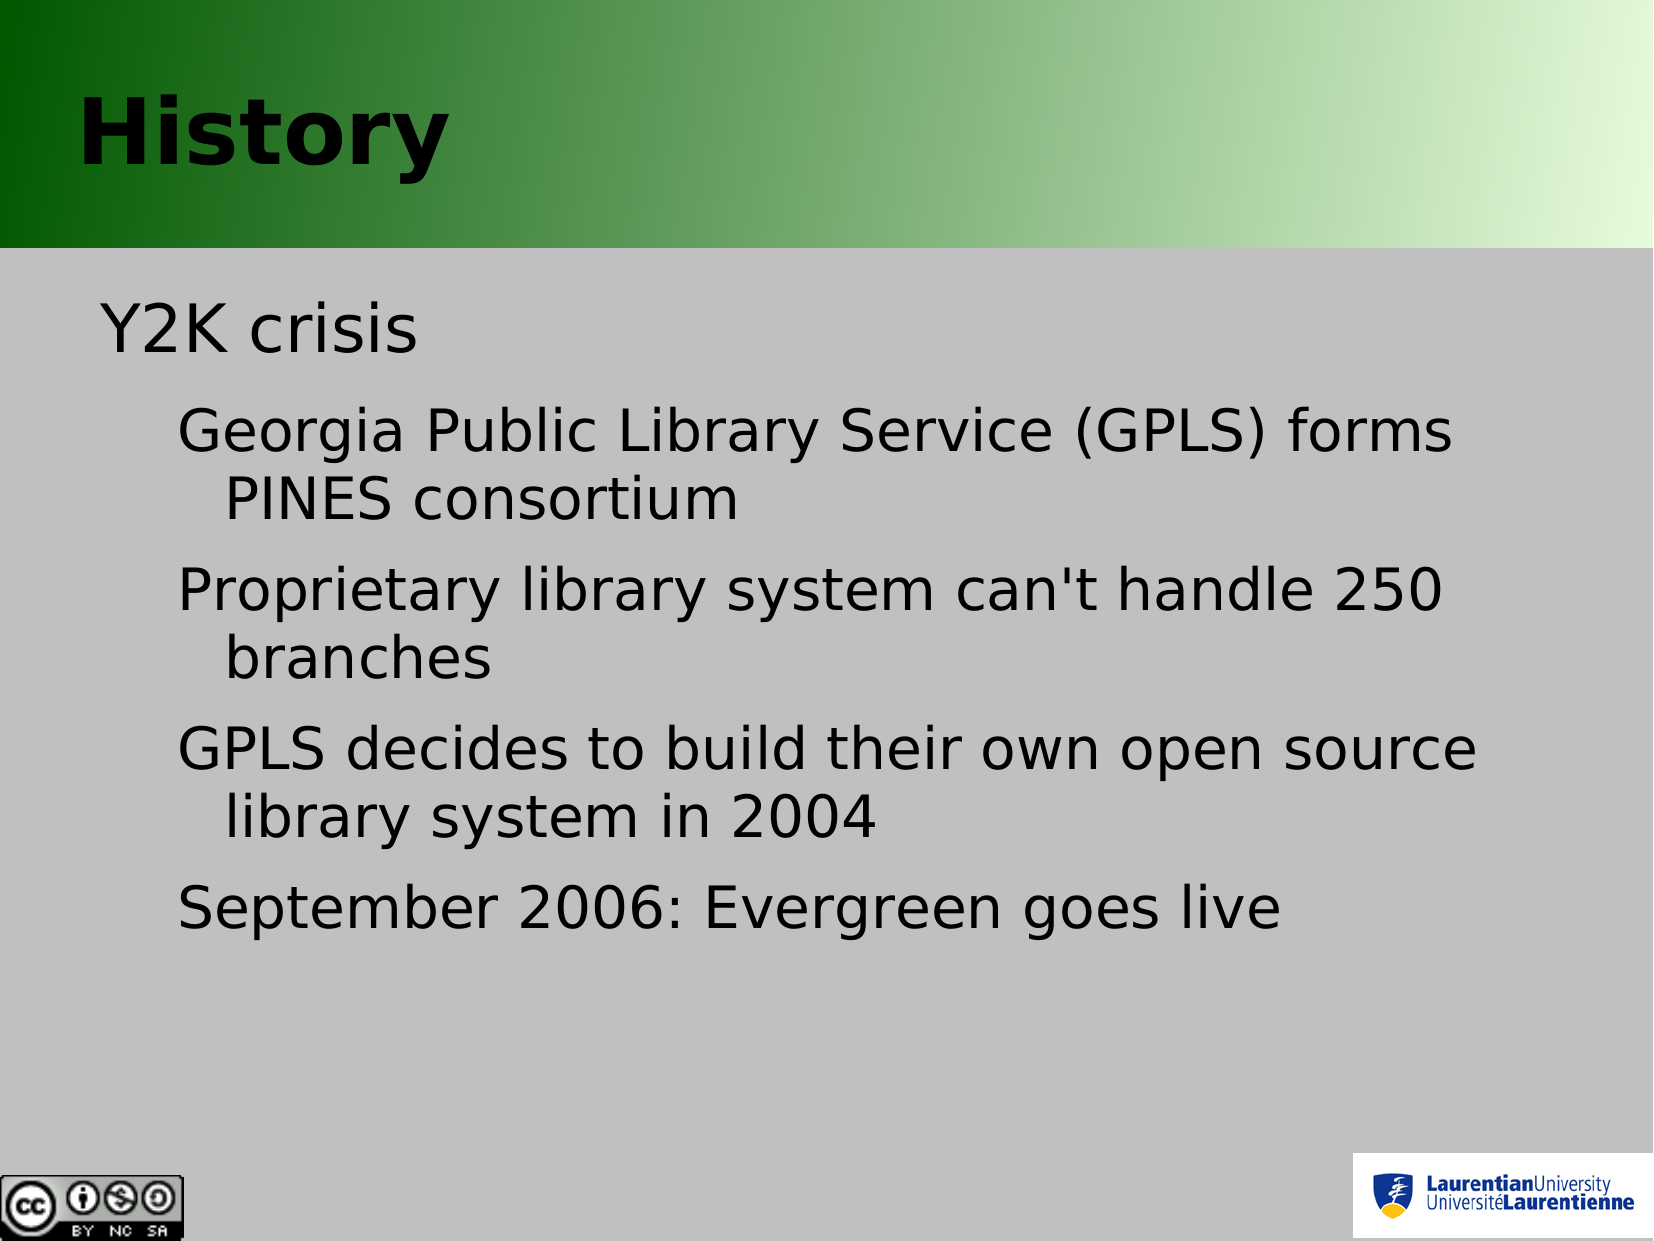

# History
Y2K crisis
Georgia Public Library Service (GPLS) forms PINES consortium
Proprietary library system can't handle 250 branches
GPLS decides to build their own open source library system in 2004
September 2006: Evergreen goes live